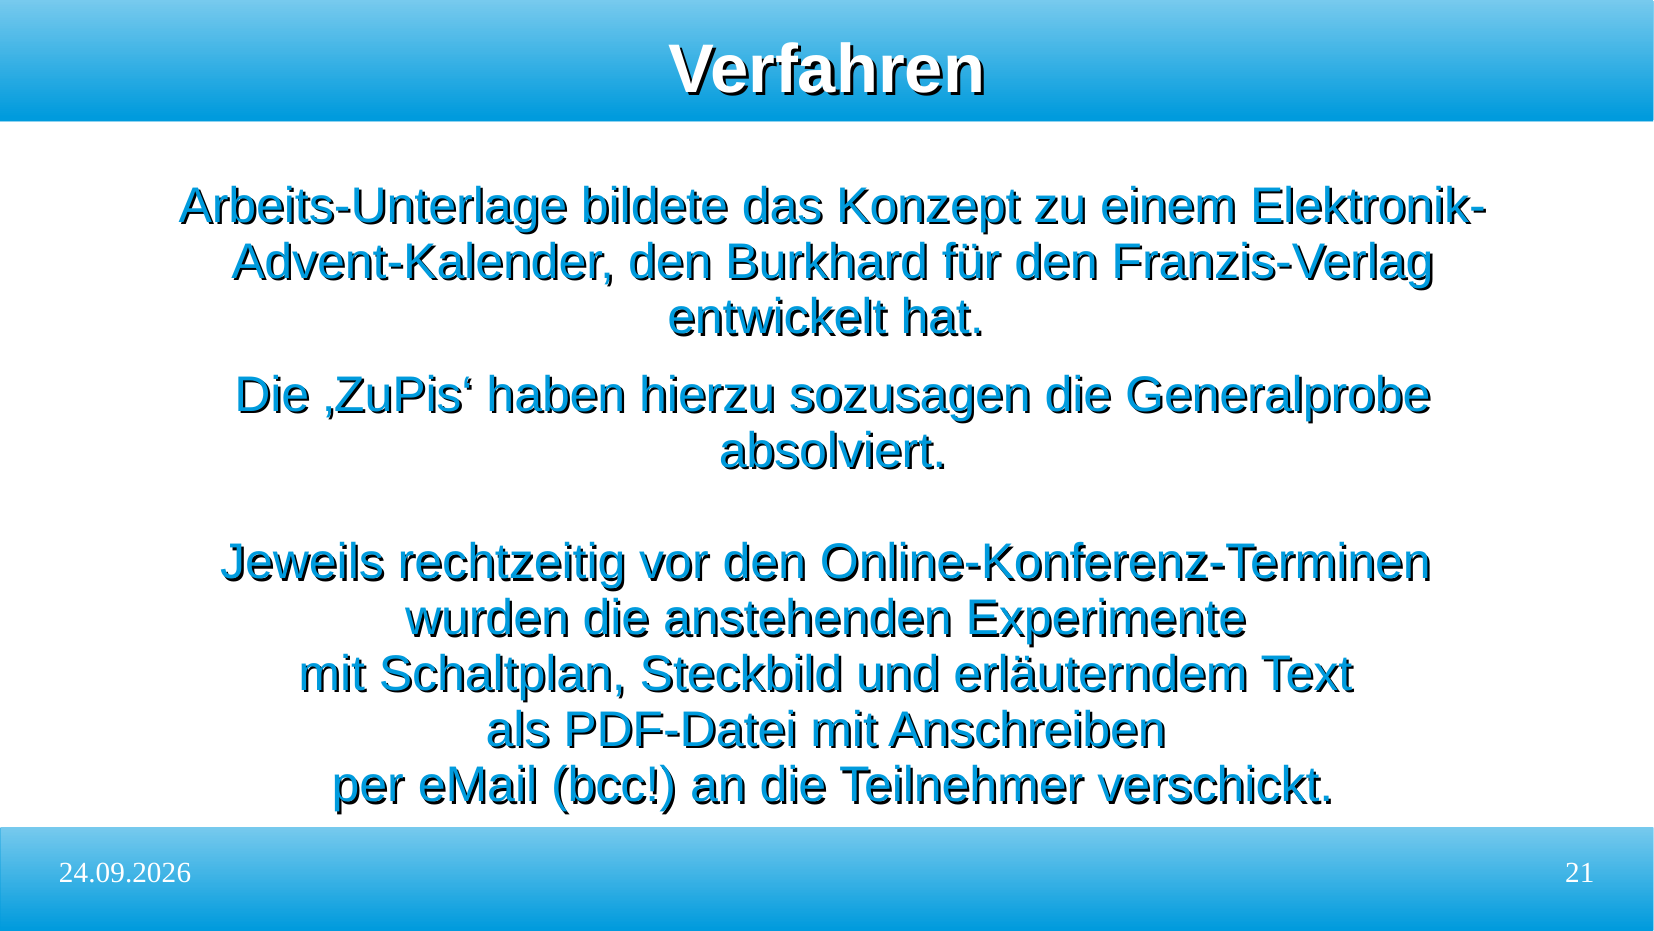

# Verfahren
Arbeits-Unterlage bildete das Konzept zu einem Elektronik-Advent-Kalender, den Burkhard für den Franzis-Verlag entwickelt hat.
Die ‚ZuPis‘ haben hierzu sozusagen die Generalprobe absolviert.
Jeweils rechtzeitig vor den Online-Konferenz-Terminen
wurden die anstehenden Experimente
mit Schaltplan, Steckbild und erläuterndem Text
als PDF-Datei mit Anschreiben
per eMail (bcc!) an die Teilnehmer verschickt.
21